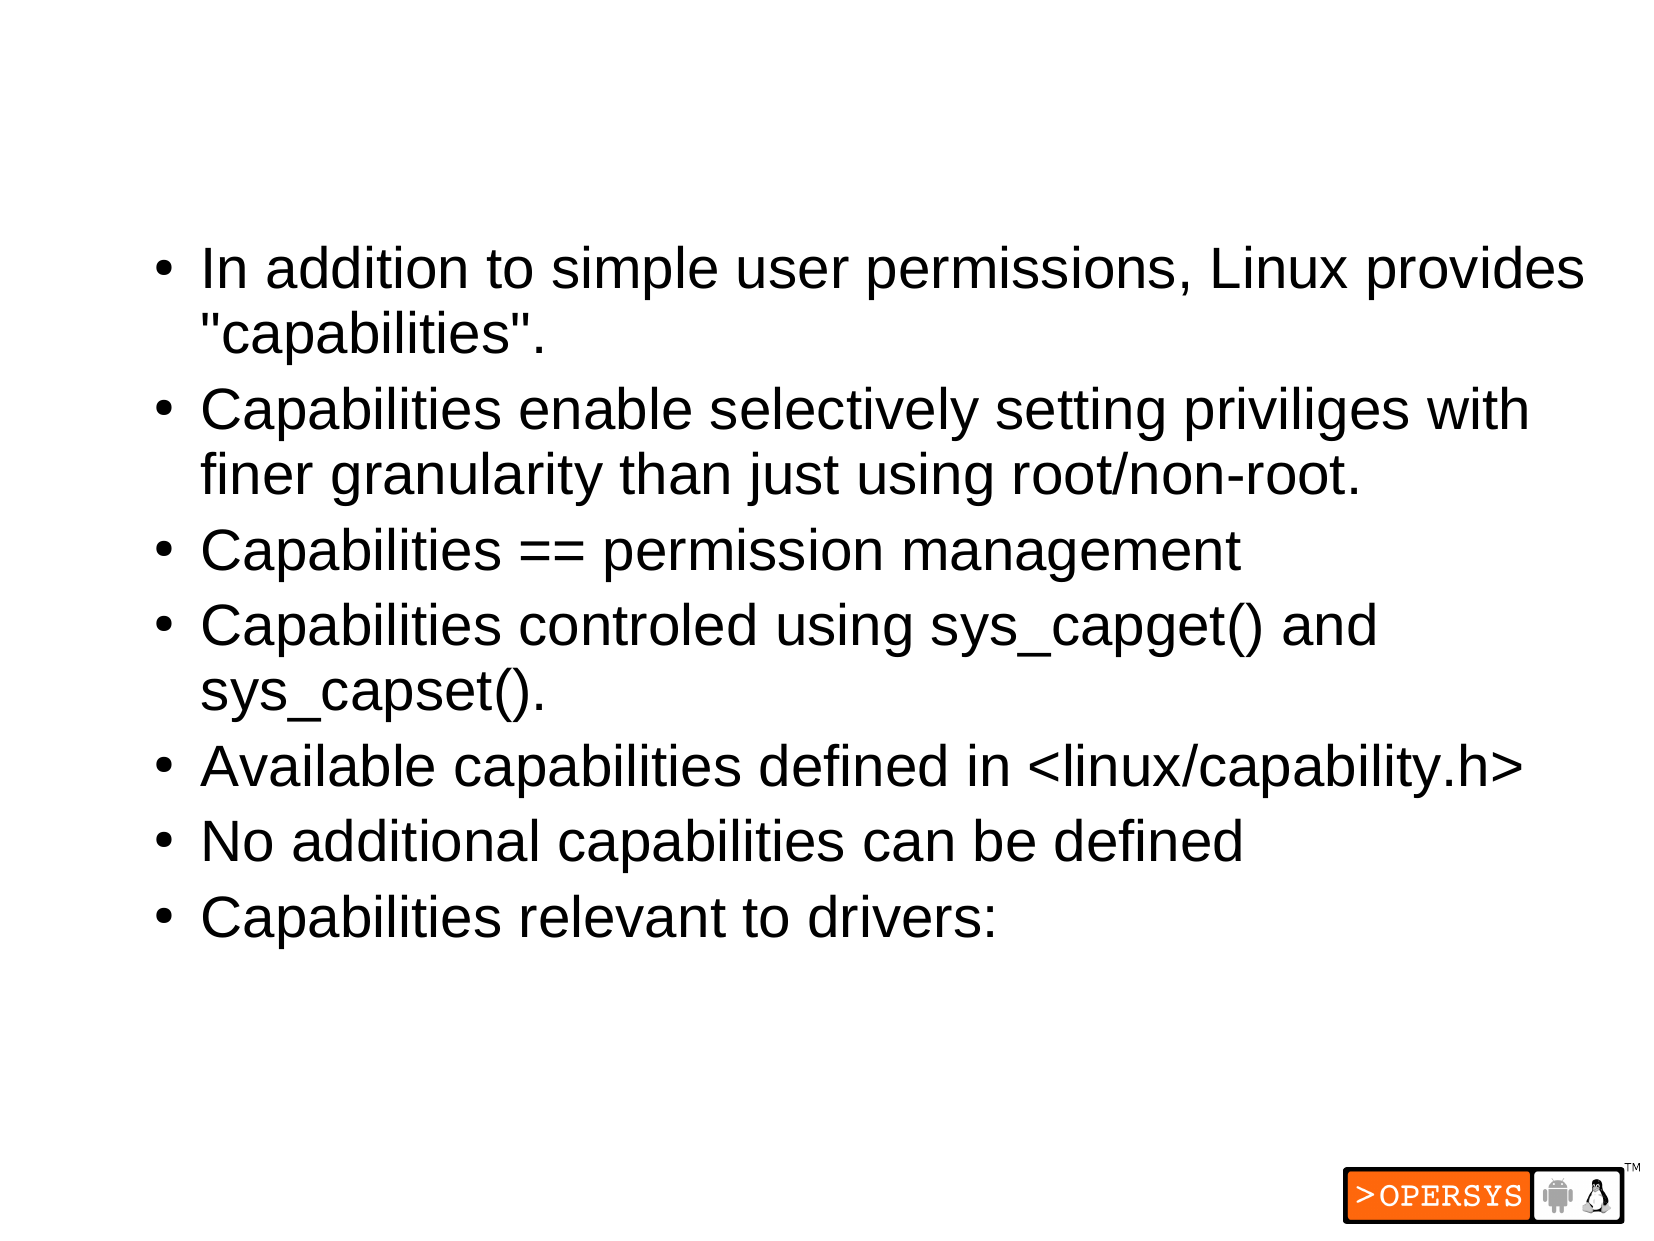

# In addition to simple user permissions, Linux provides "capabilities".
Capabilities enable selectively setting priviliges with finer granularity than just using root/non-root.
Capabilities == permission management
Capabilities controled using sys_capget() and sys_capset().
Available capabilities defined in <linux/capability.h>
No additional capabilities can be defined
Capabilities relevant to drivers: